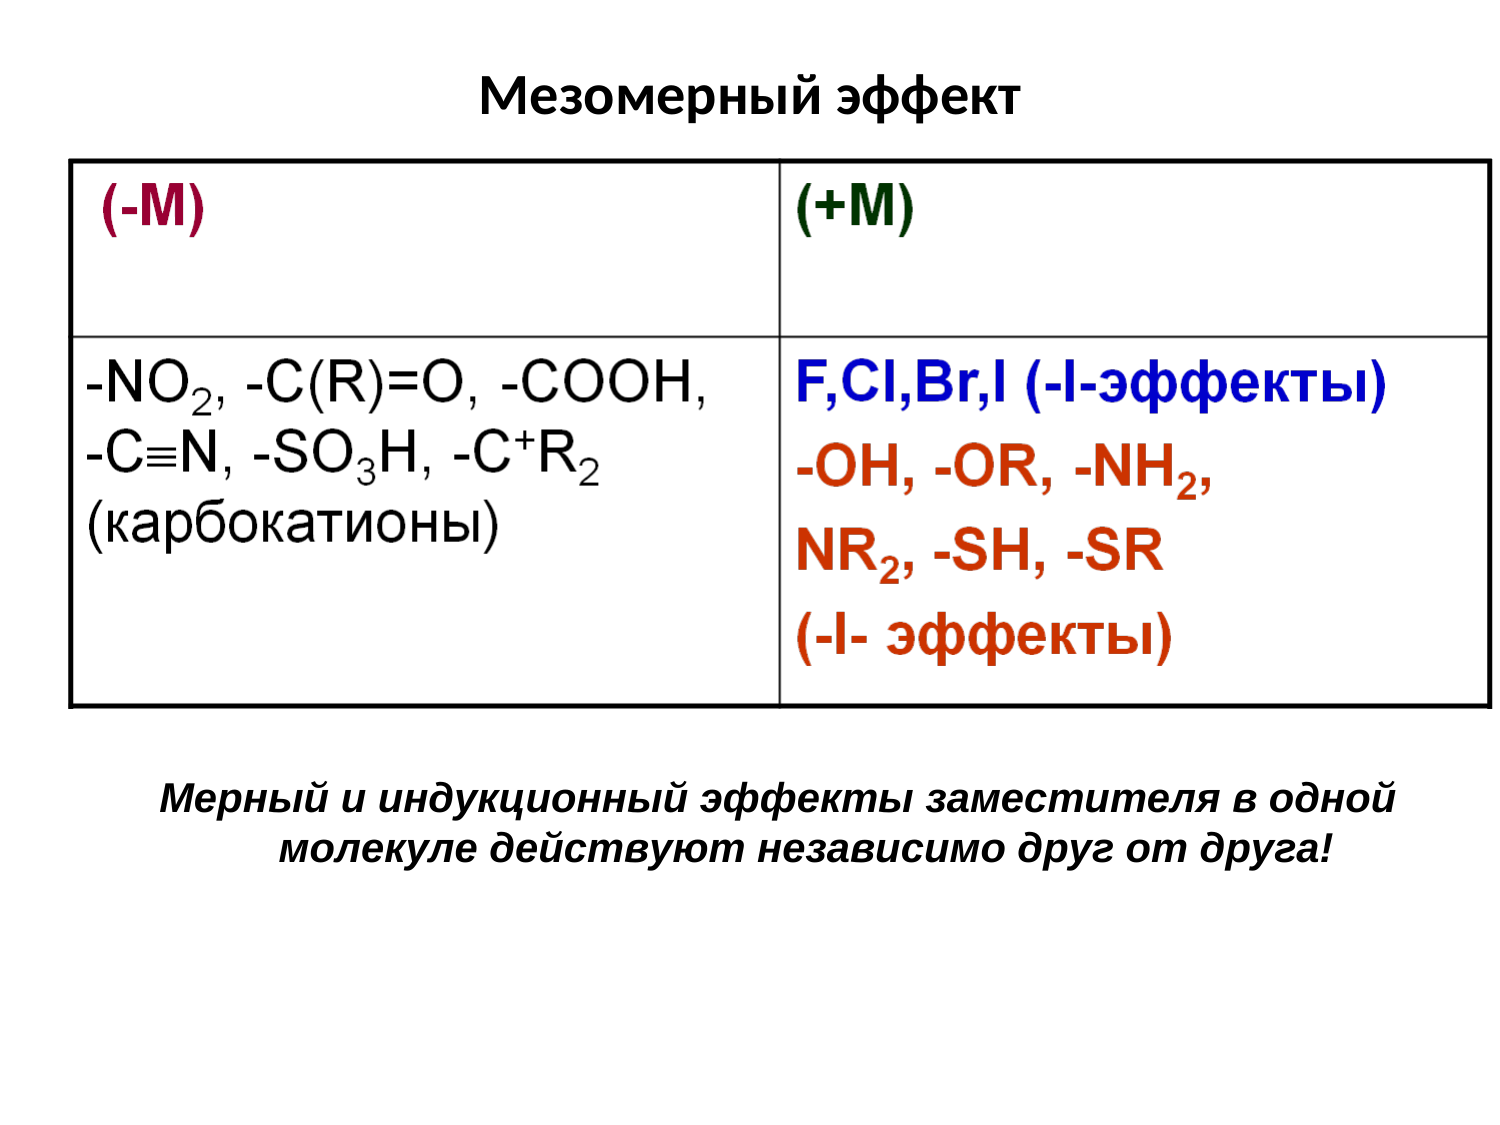

# Мезомерный эффект
Мерный и индукционный эффекты заместителя в одной молекуле действуют независимо друг от друга!